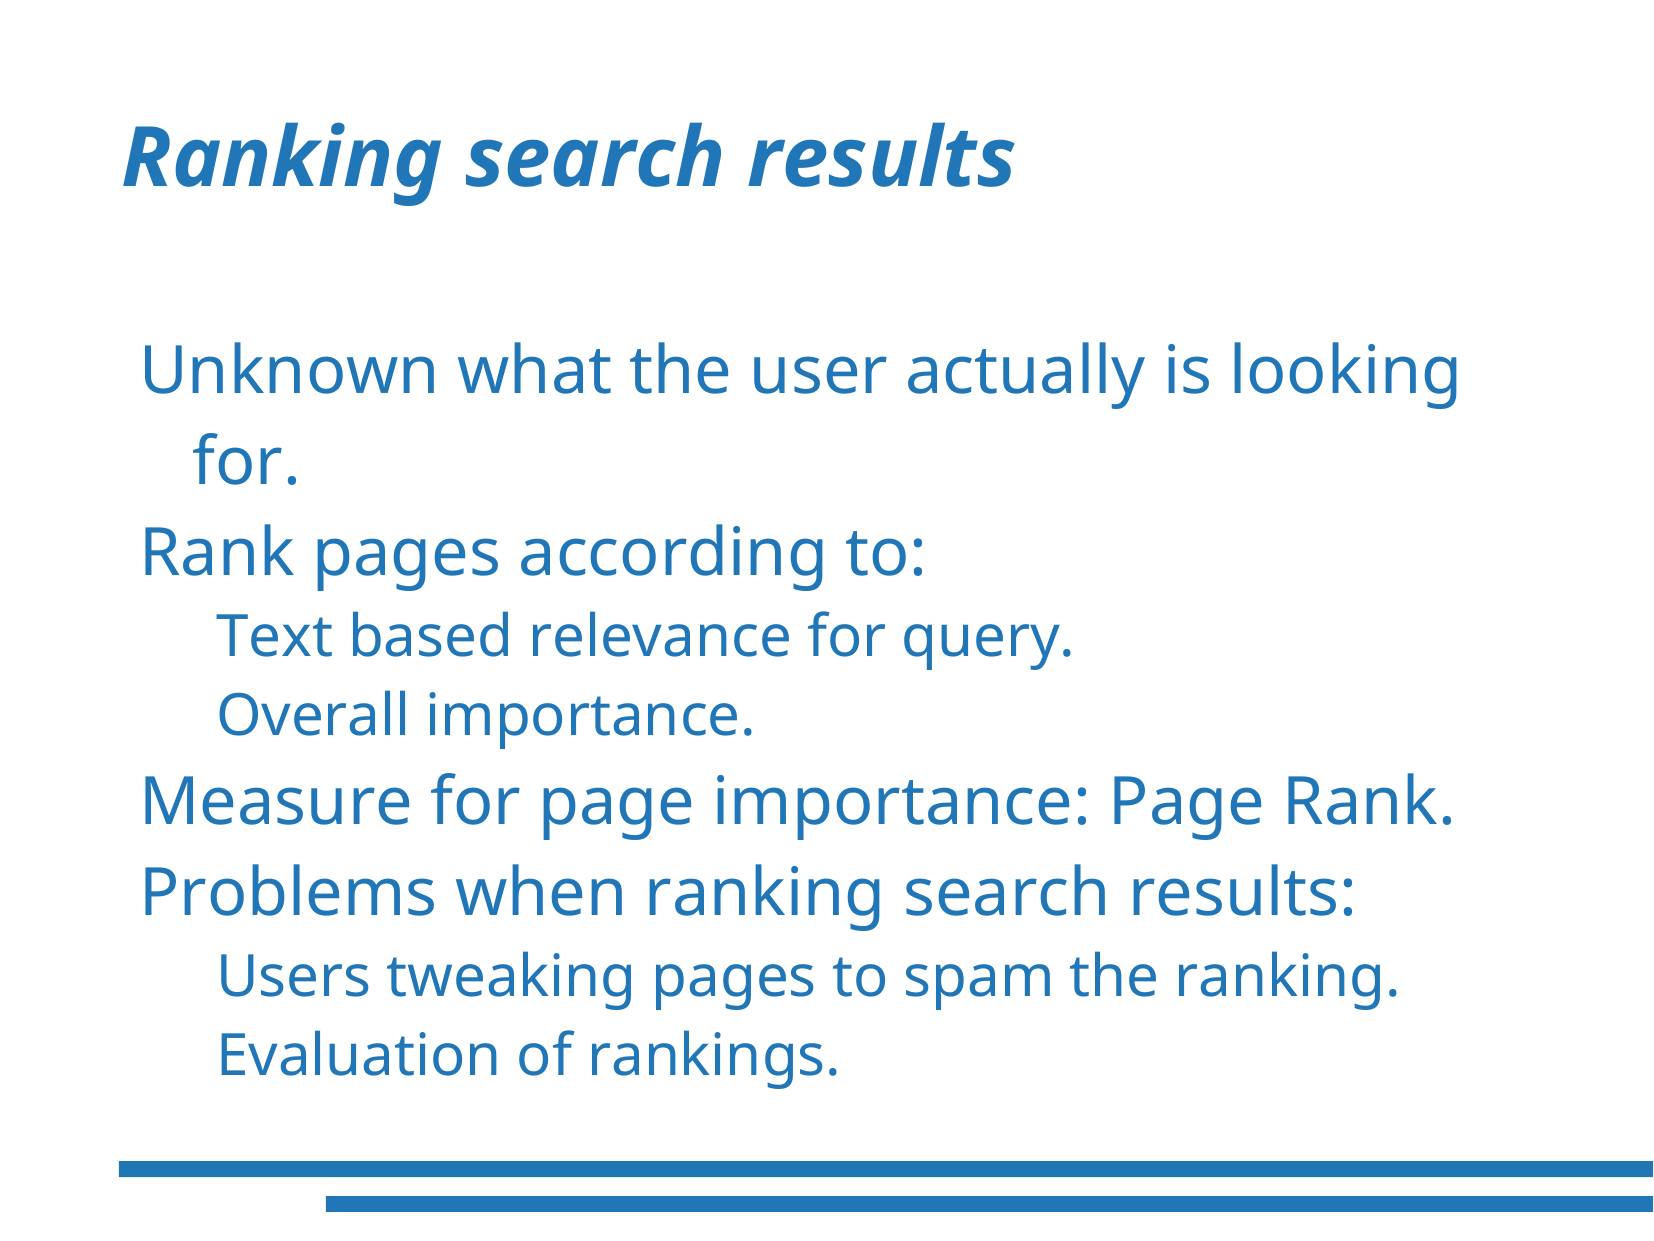

# Ranking search results
Unknown what the user actually is looking for.
Rank pages according to:
Text based relevance for query.
Overall importance.
Measure for page importance: Page Rank.
Problems when ranking search results:
Users tweaking pages to spam the ranking.
Evaluation of rankings.